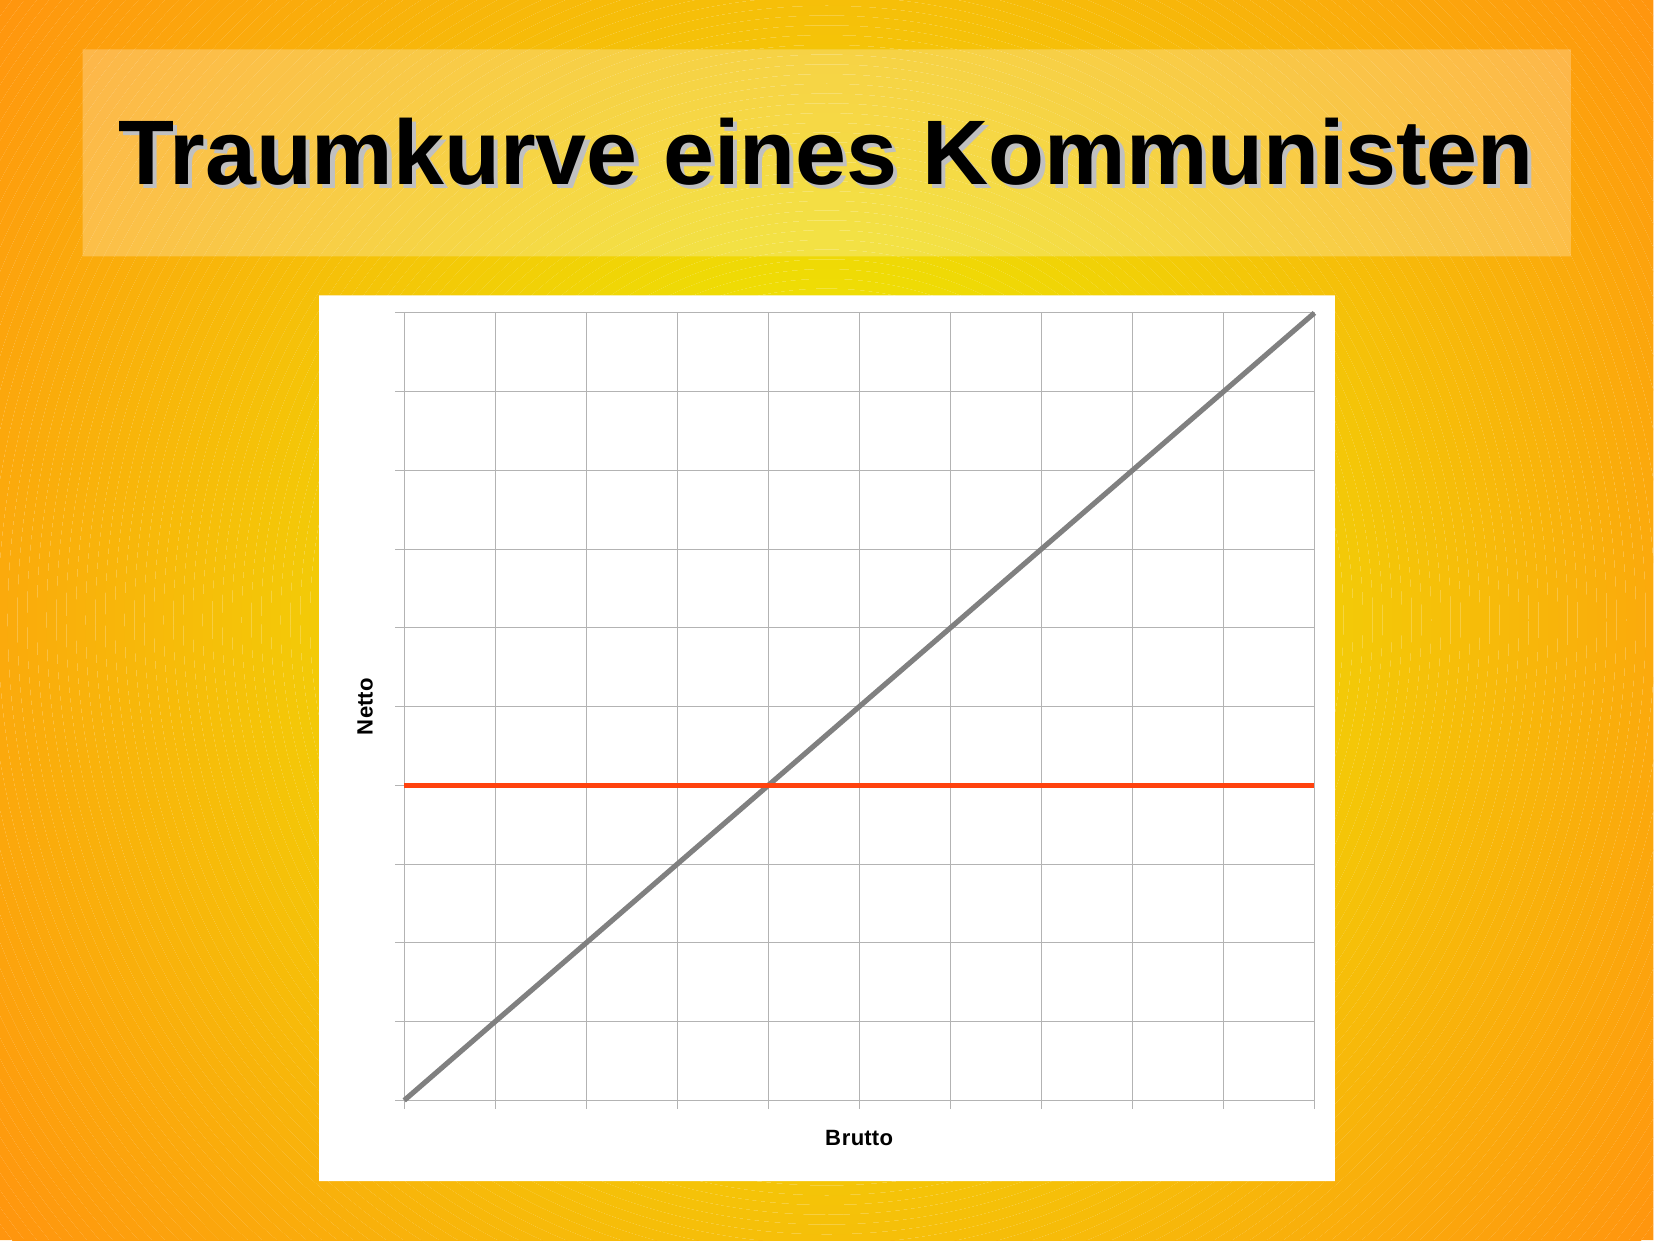

# Traumkurve eines Kommunisten
### Chart
| Category | Heute | |
|---|---|---|